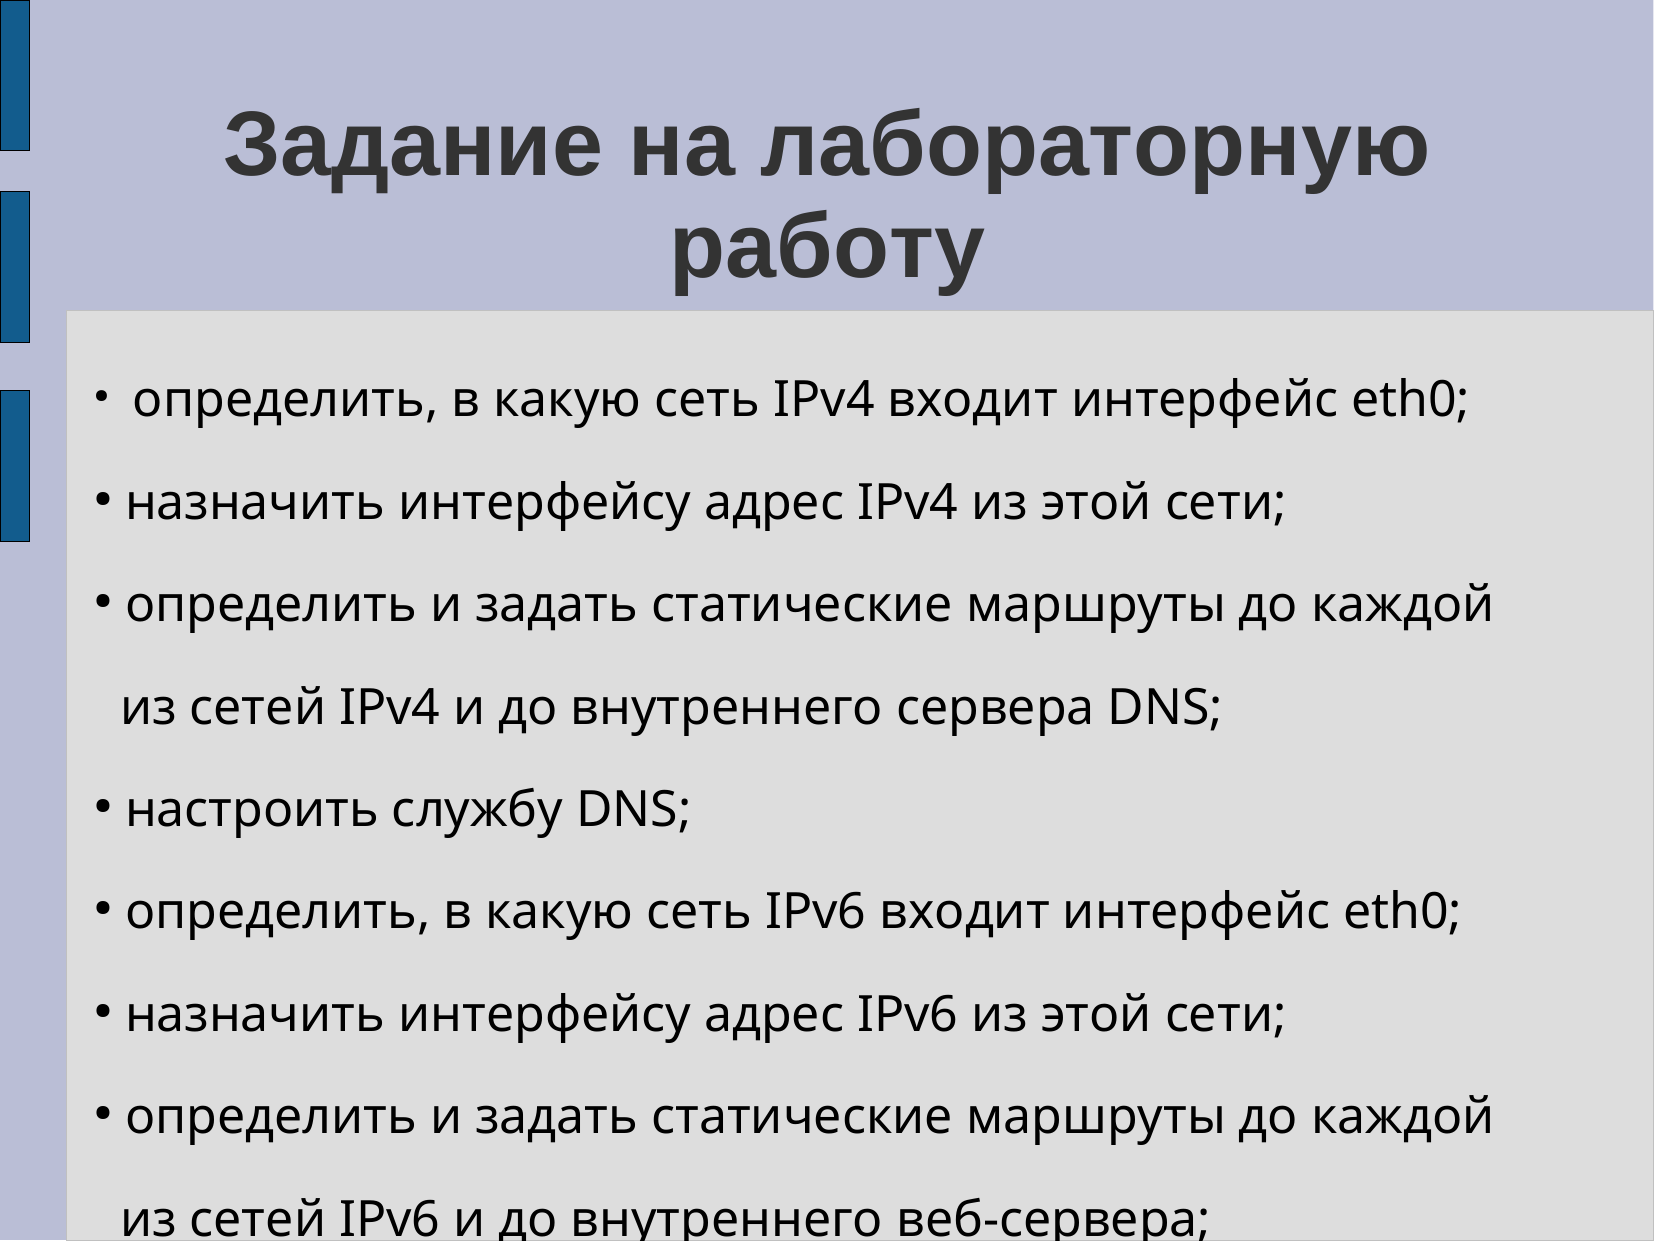

# Задание на лабораторную работу
 определить, в какую сеть IPv4 входит интерфейс eth0;
 назначить интерфейсу адрес IPv4 из этой сети;
 определить и задать статические маршруты до каждой
 из сетей IPv4 и до внутреннего сервера DNS;
 настроить службу DNS;
 определить, в какую сеть IPv6 входит интерфейс eth0;
 назначить интерфейсу адрес IPv6 из этой сети;
 определить и задать статические маршруты до каждой
 из сетей IPv6 и до внутреннего веб-сервера;
 задать маршрут по-умолчанию для IPv6.